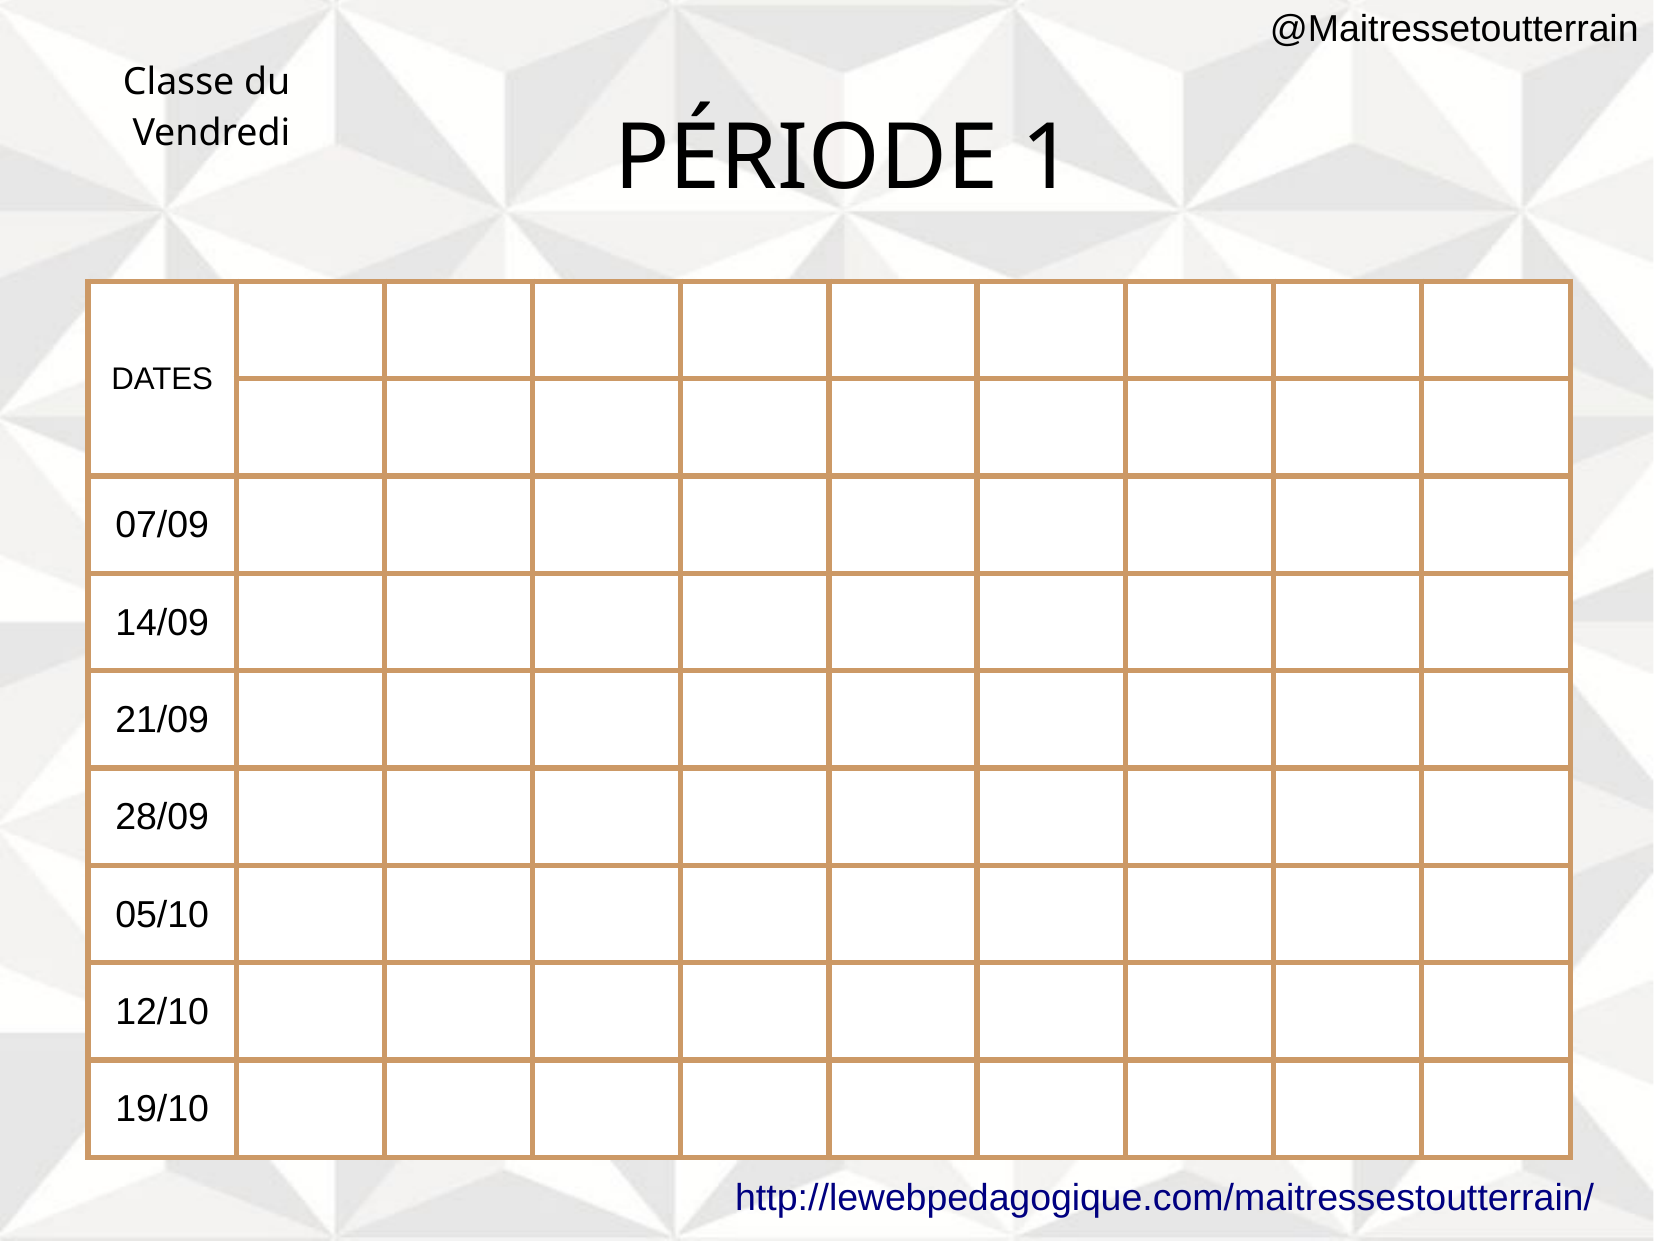

@Maitressetoutterrain
Classe du
 Vendredi
# PÉRIODE 1
| DATES | | | | | | | | | |
| --- | --- | --- | --- | --- | --- | --- | --- | --- | --- |
| | | | | | | | | | |
| 07/09 | | | | | | | | | |
| 14/09 | | | | | | | | | |
| 21/09 | | | | | | | | | |
| 28/09 | | | | | | | | | |
| 05/10 | | | | | | | | | |
| 12/10 | | | | | | | | | |
| 19/10 | | | | | | | | | |
http://lewebpedagogique.com/maitressestoutterrain/